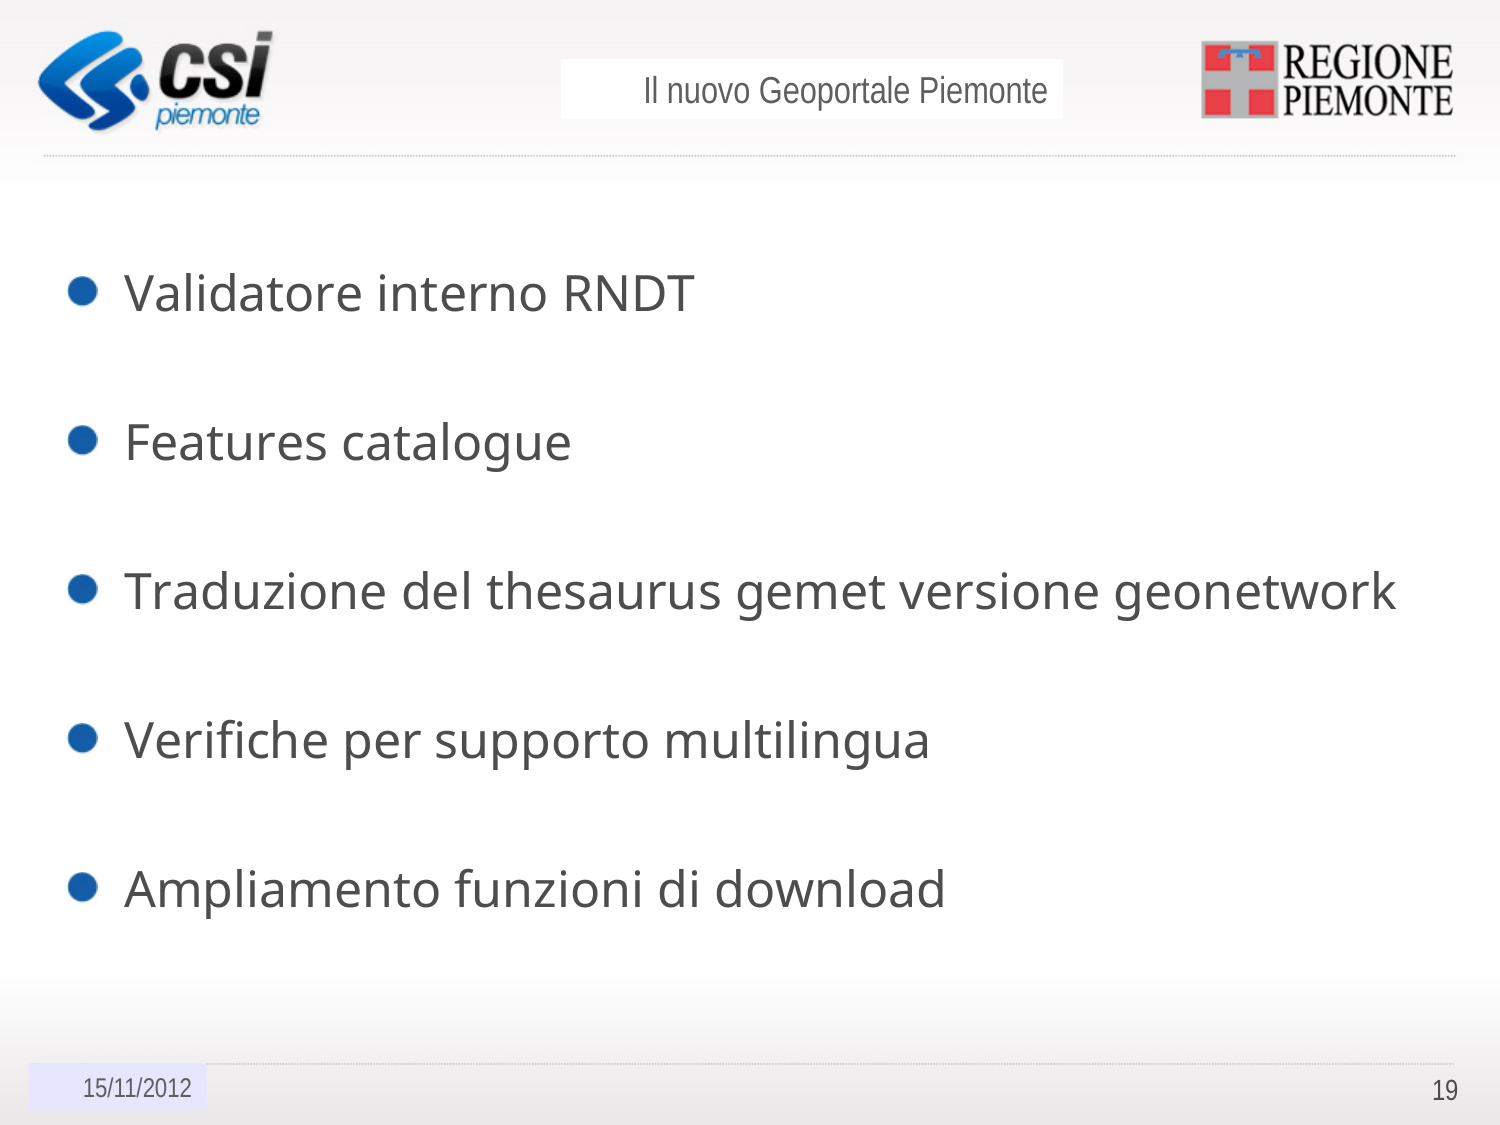

Il nuovo Geoportale Piemonte
# Validatore interno RNDT
Features catalogue
Traduzione del thesaurus gemet versione geonetwork
Verifiche per supporto multilingua
Ampliamento funzioni di download
15/11/2012